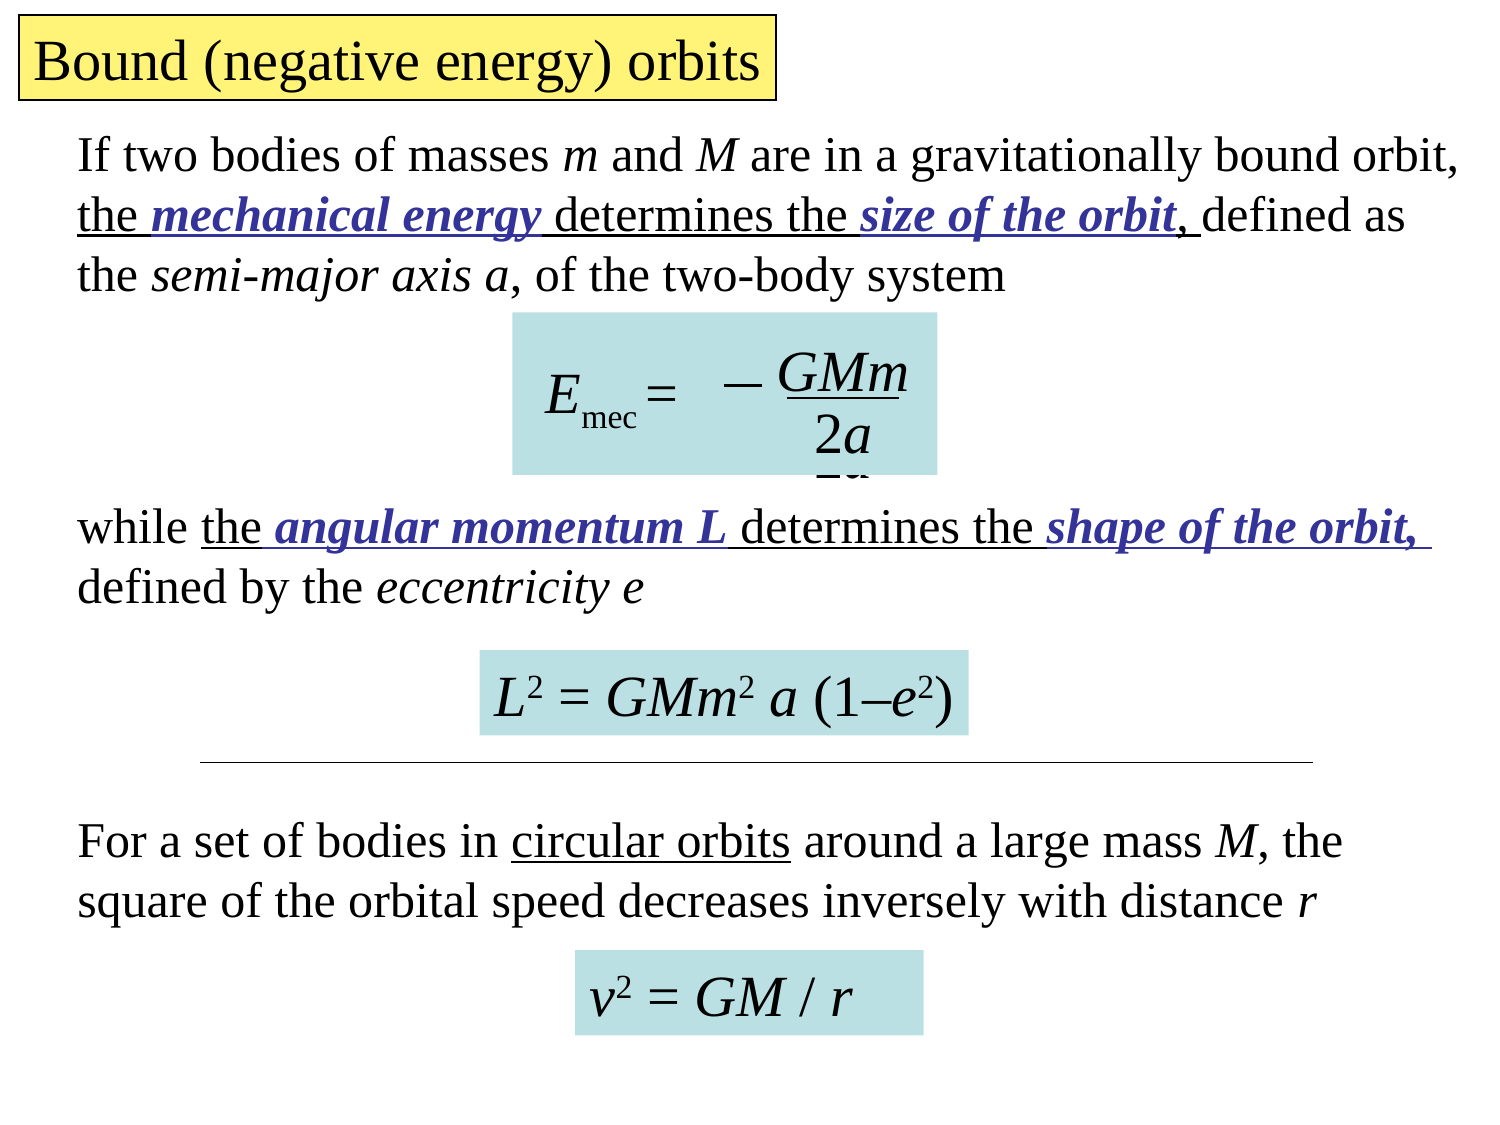

Bound (negative energy) orbits
If two bodies of masses m and M are in a gravitationally bound orbit, the mechanical energy determines the size of the orbit, defined as the semi-major axis a, of the two-body system
while the angular momentum L determines the shape of the orbit,
defined by the eccentricity e
GMm
Emec =
2a
GMm
Emec =
2a
L2 = GMm2 a (1–e2)
For a set of bodies in circular orbits around a large mass M, the square of the orbital speed decreases inversely with distance r
v2 = GM / r